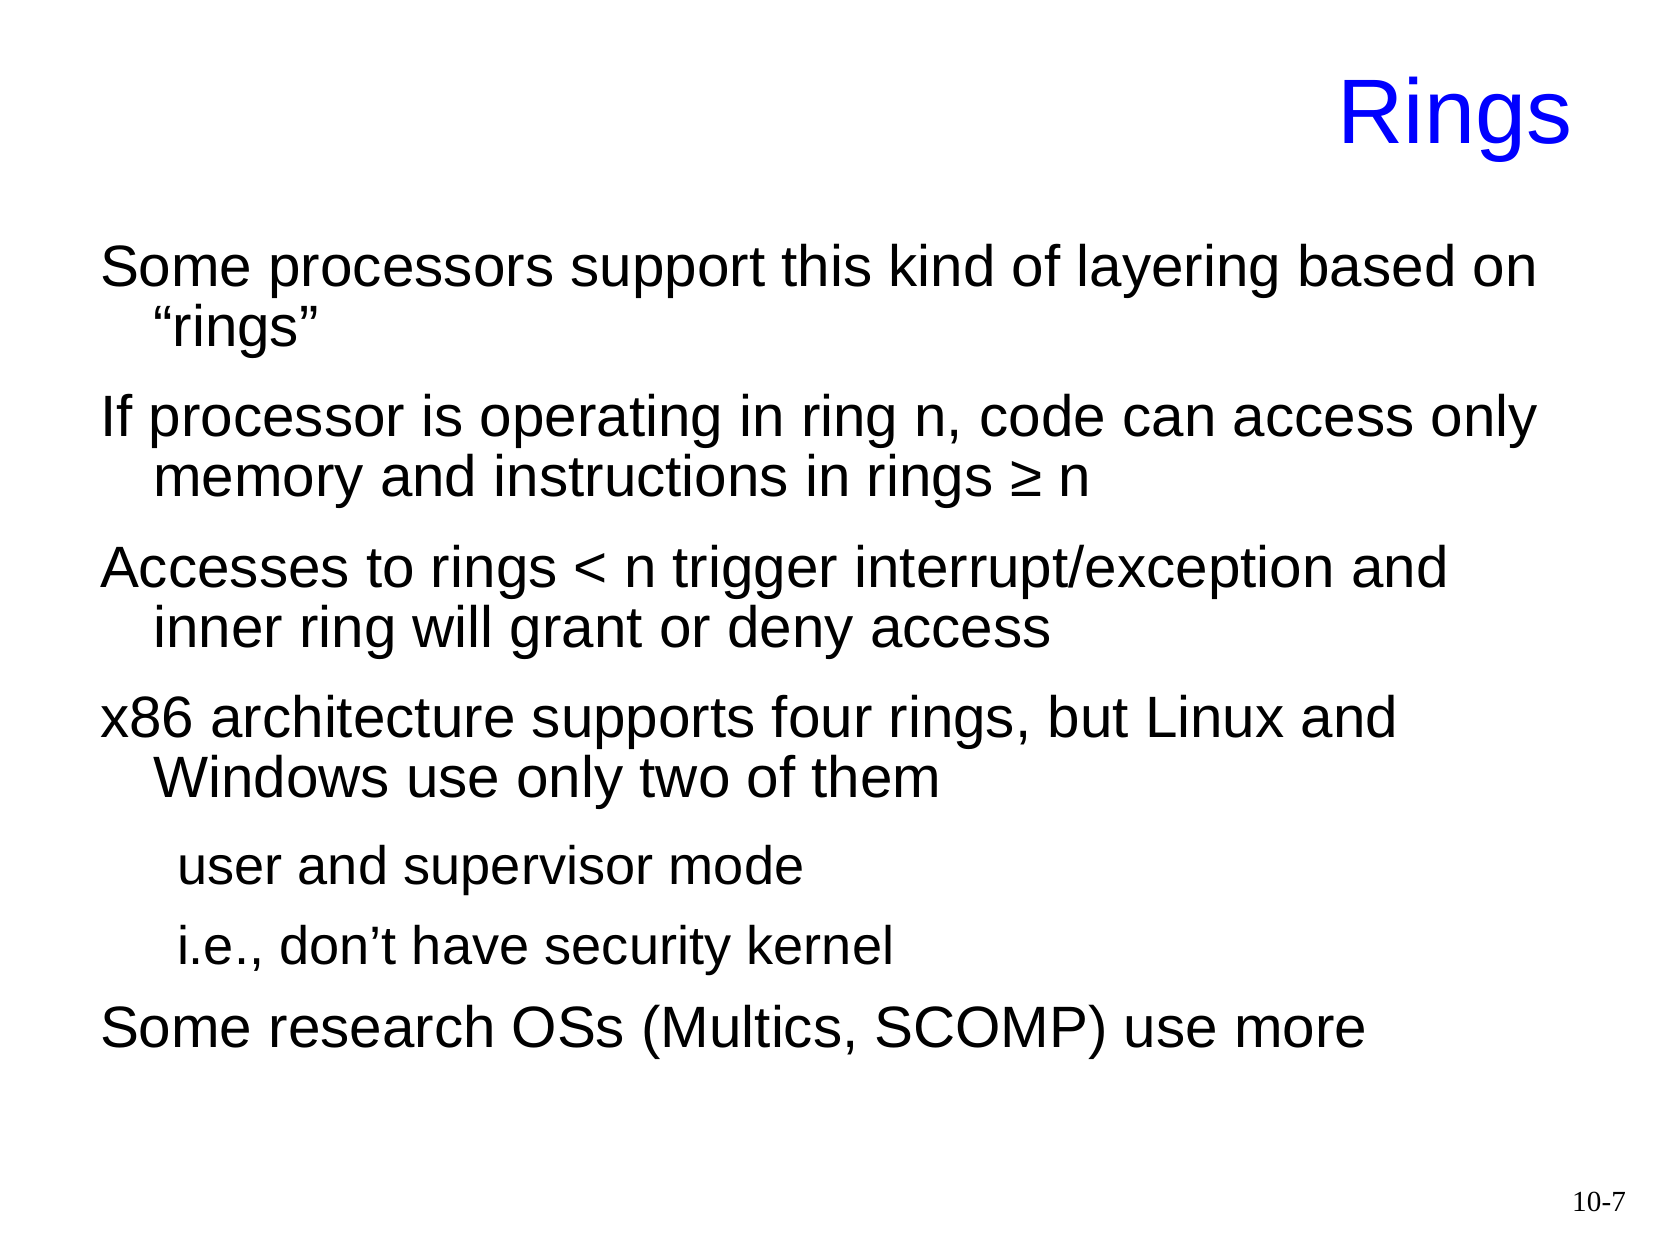

# Rings
Some processors support this kind of layering based on “rings”
If processor is operating in ring n, code can access only memory and instructions in rings ≥ n
Accesses to rings < n trigger interrupt/exception and inner ring will grant or deny access
x86 architecture supports four rings, but Linux and Windows use only two of them
user and supervisor mode
i.e., don’t have security kernel
Some research OSs (Multics, SCOMP) use more